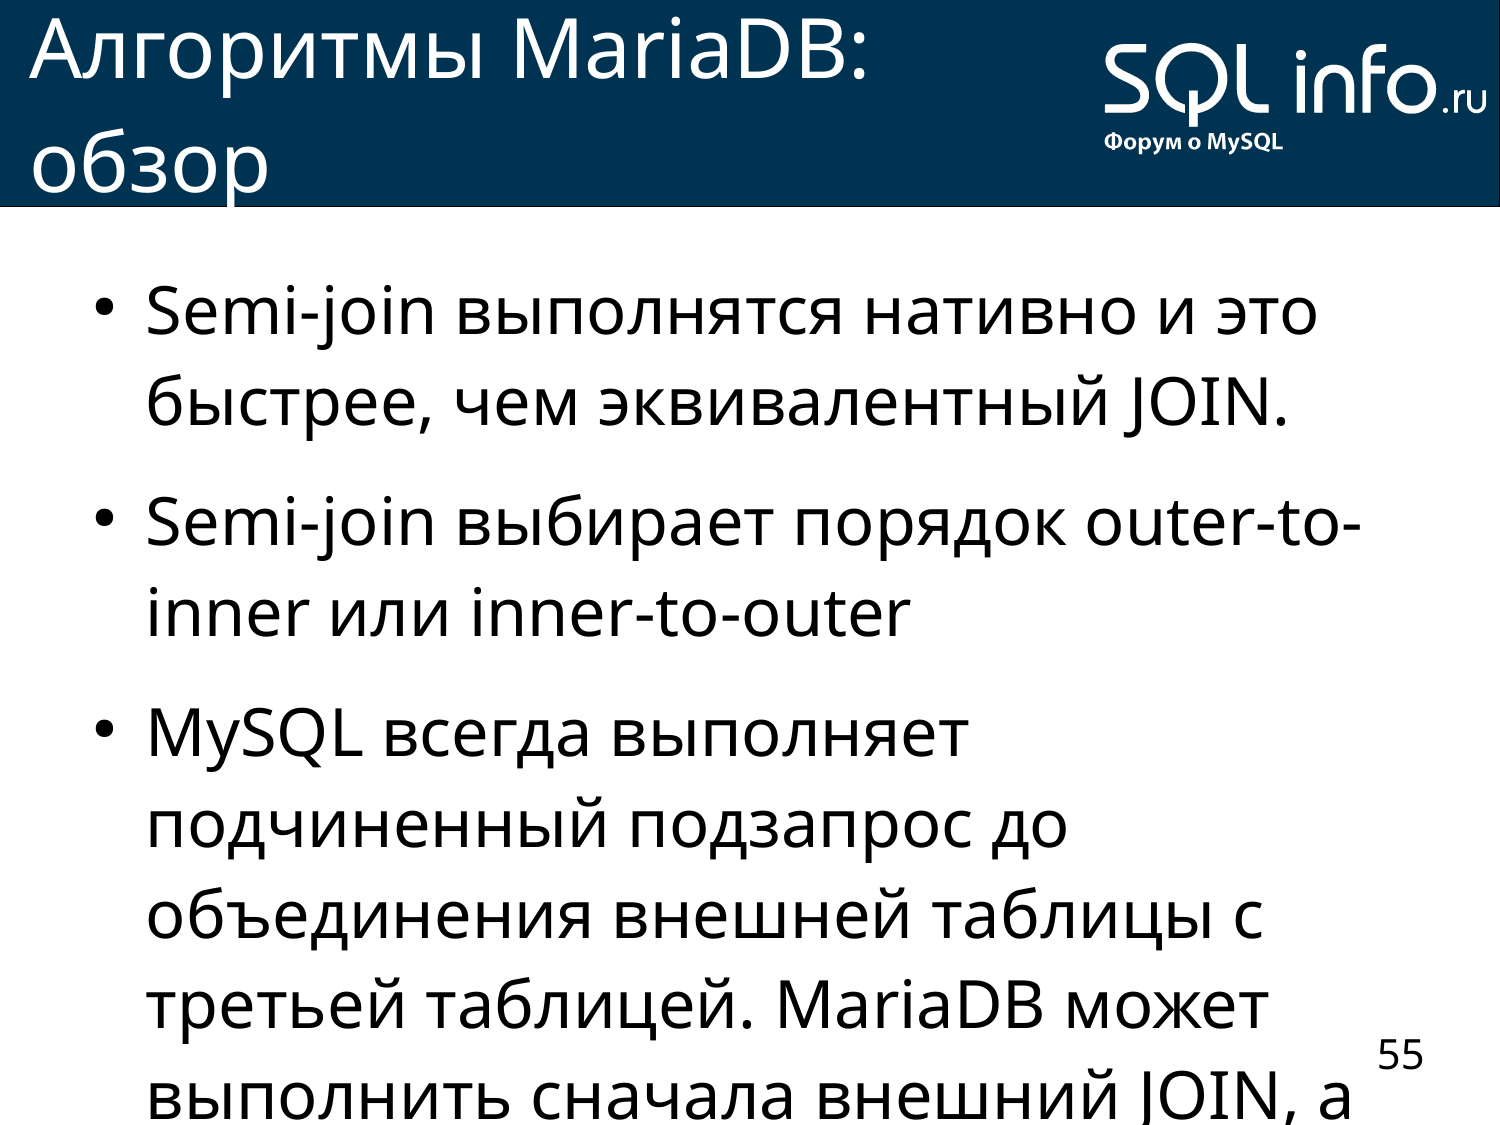

# Алгоритмы MariaDB: обзор
Semi-join выполнятся нативно и это быстрее, чем эквивалентный JOIN.
Semi-join выбирает порядок outer-to-inner или inner-to-outer
MySQL всегда выполняет подчиненный подзапрос до объединения внешней таблицы с третьей таблицей. MariaDB может выполнить сначала внешний JOIN, а затем подзапрос.
55